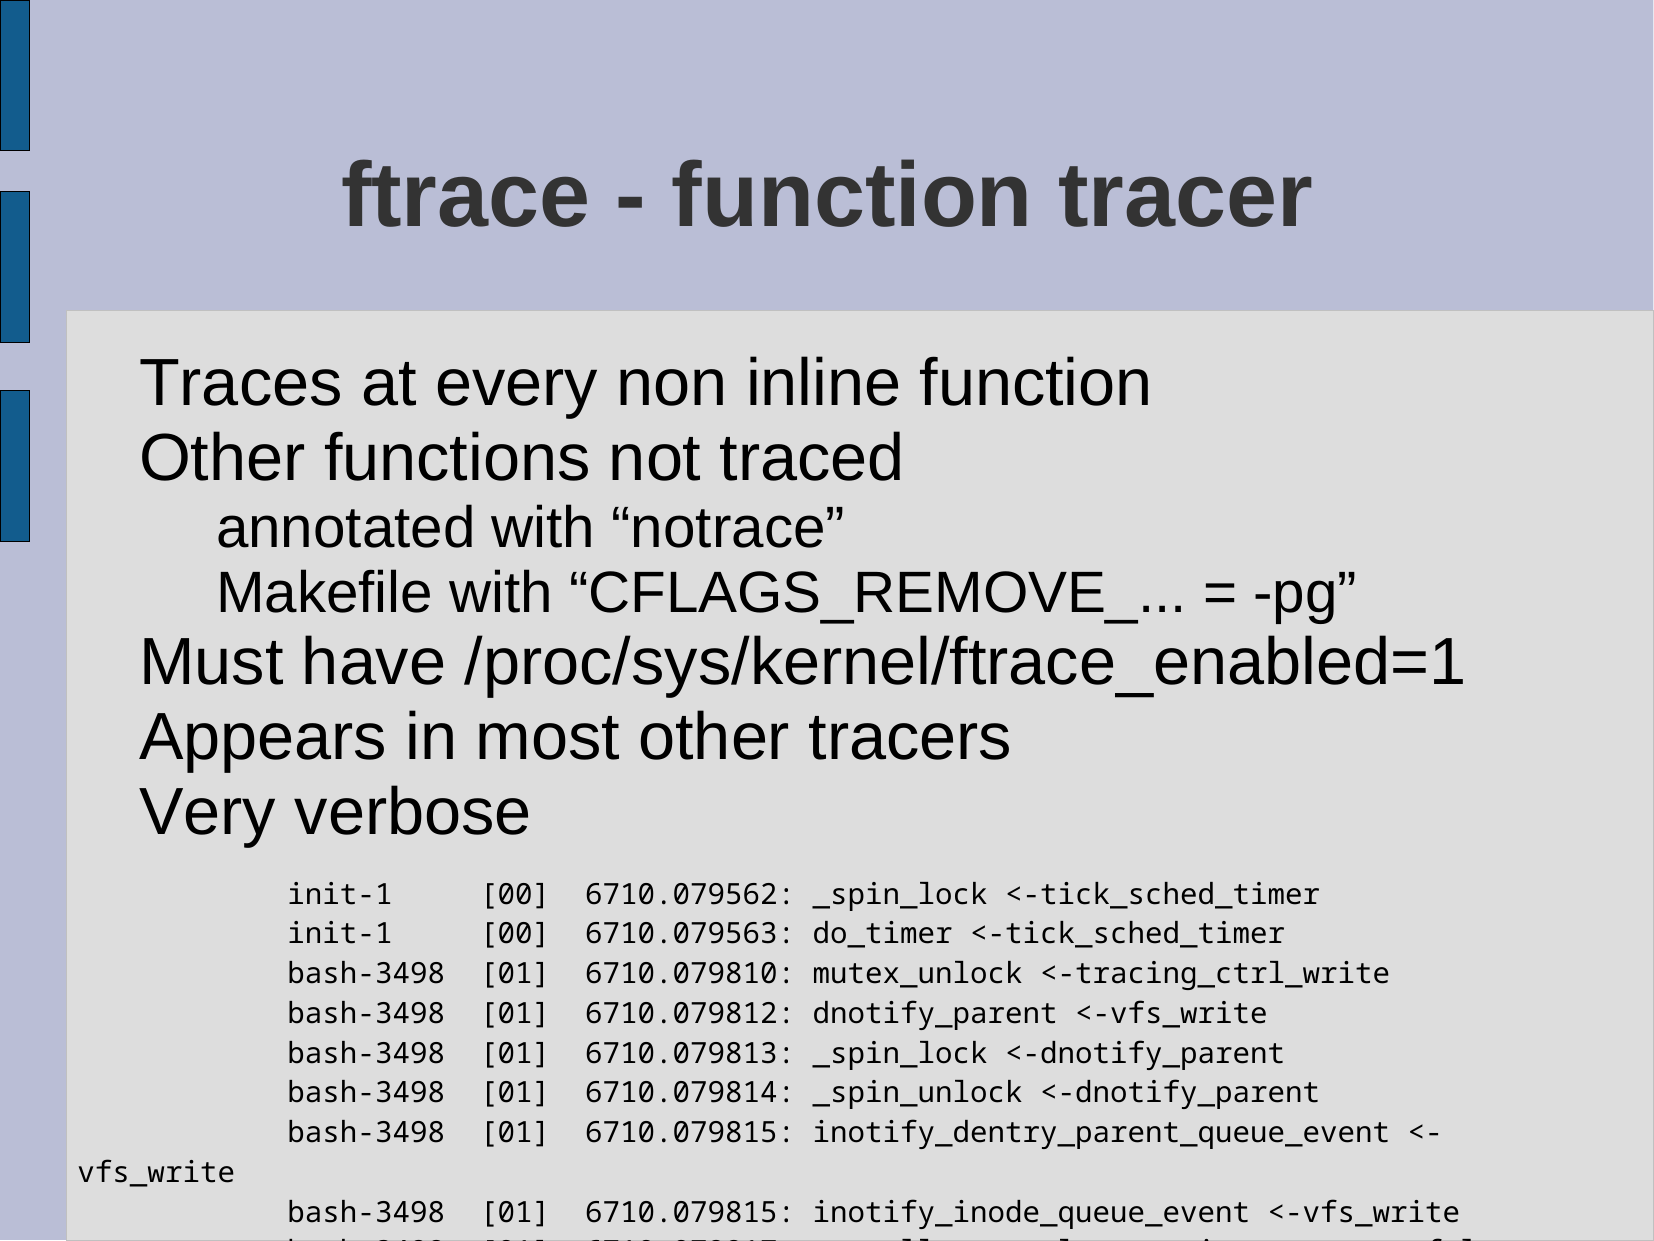

# ftrace - function tracer
Traces at every non inline function
Other functions not traced
annotated with “notrace”
Makefile with “CFLAGS_REMOVE_... = -pg”
Must have /proc/sys/kernel/ftrace_enabled=1
Appears in most other tracers
Very verbose
 init-1 [00] 6710.079562: _spin_lock <-tick_sched_timer
 init-1 [00] 6710.079563: do_timer <-tick_sched_timer
 bash-3498 [01] 6710.079810: mutex_unlock <-tracing_ctrl_write
 bash-3498 [01] 6710.079812: dnotify_parent <-vfs_write
 bash-3498 [01] 6710.079813: _spin_lock <-dnotify_parent
 bash-3498 [01] 6710.079814: _spin_unlock <-dnotify_parent
 bash-3498 [01] 6710.079815: inotify_dentry_parent_queue_event <-vfs_write
 bash-3498 [01] 6710.079815: inotify_inode_queue_event <-vfs_write
 bash-3498 [01] 6710.079817: syscall_trace_leave <-int_very_careful